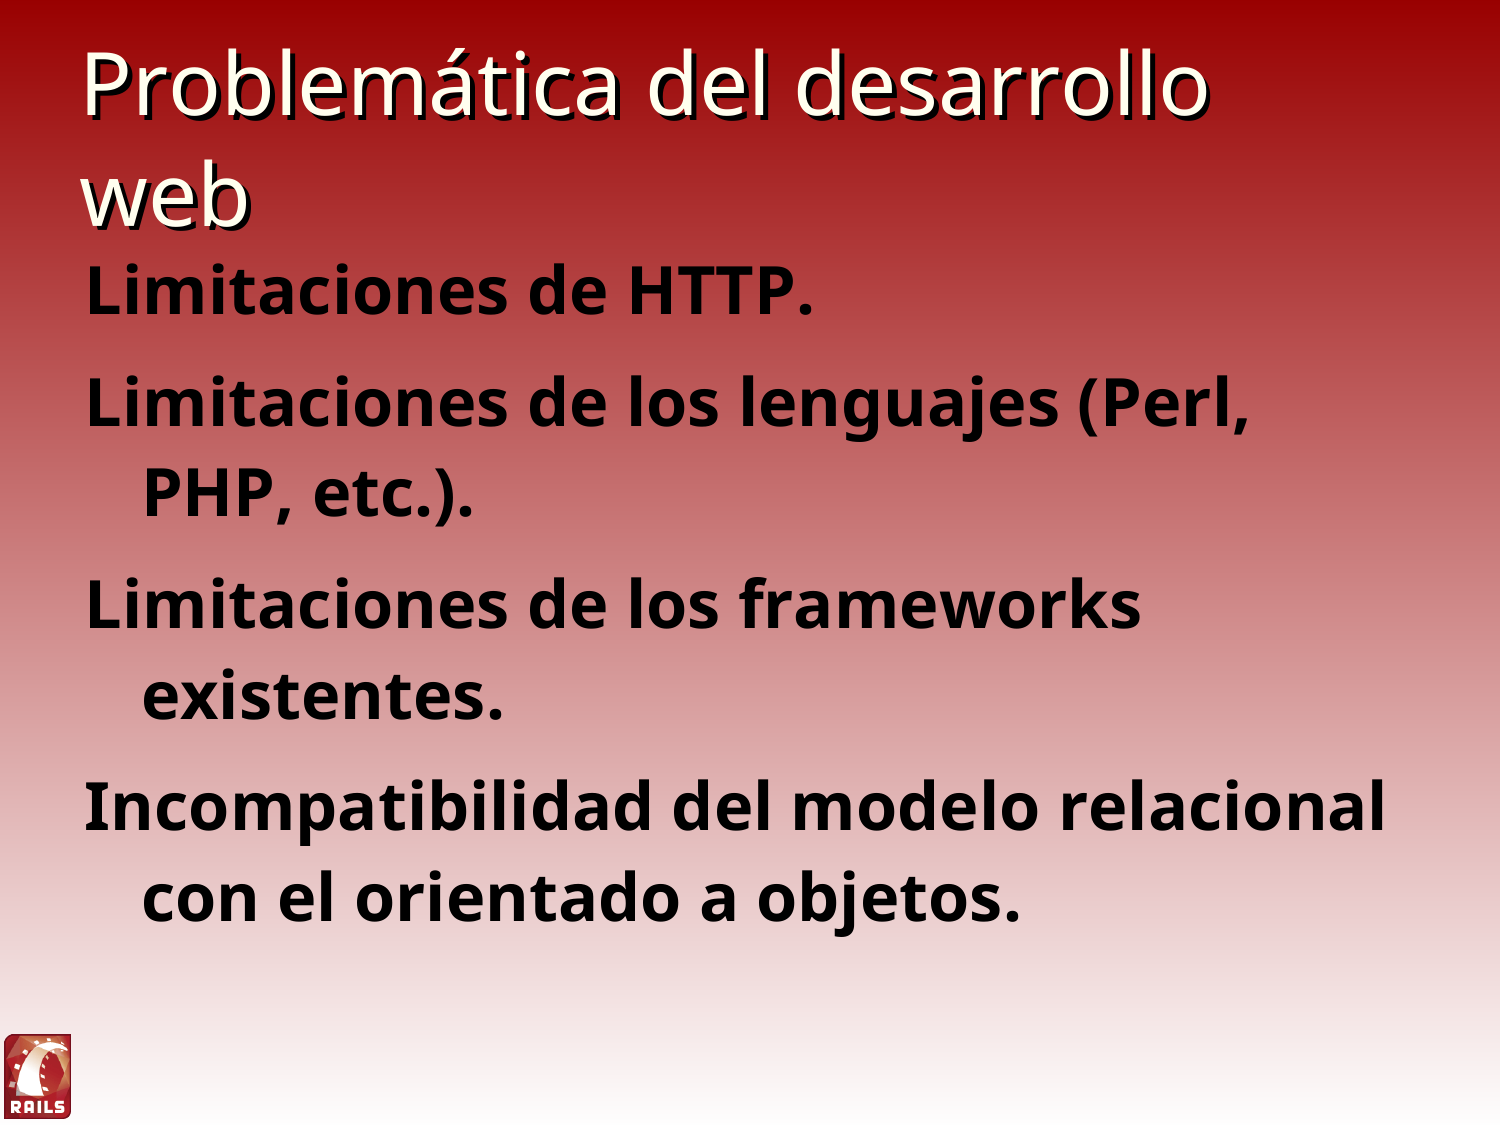

# Problemática del desarrollo web
Limitaciones de HTTP.
Limitaciones de los lenguajes (Perl, PHP, etc.).
Limitaciones de los frameworks existentes.
Incompatibilidad del modelo relacional con el orientado a objetos.